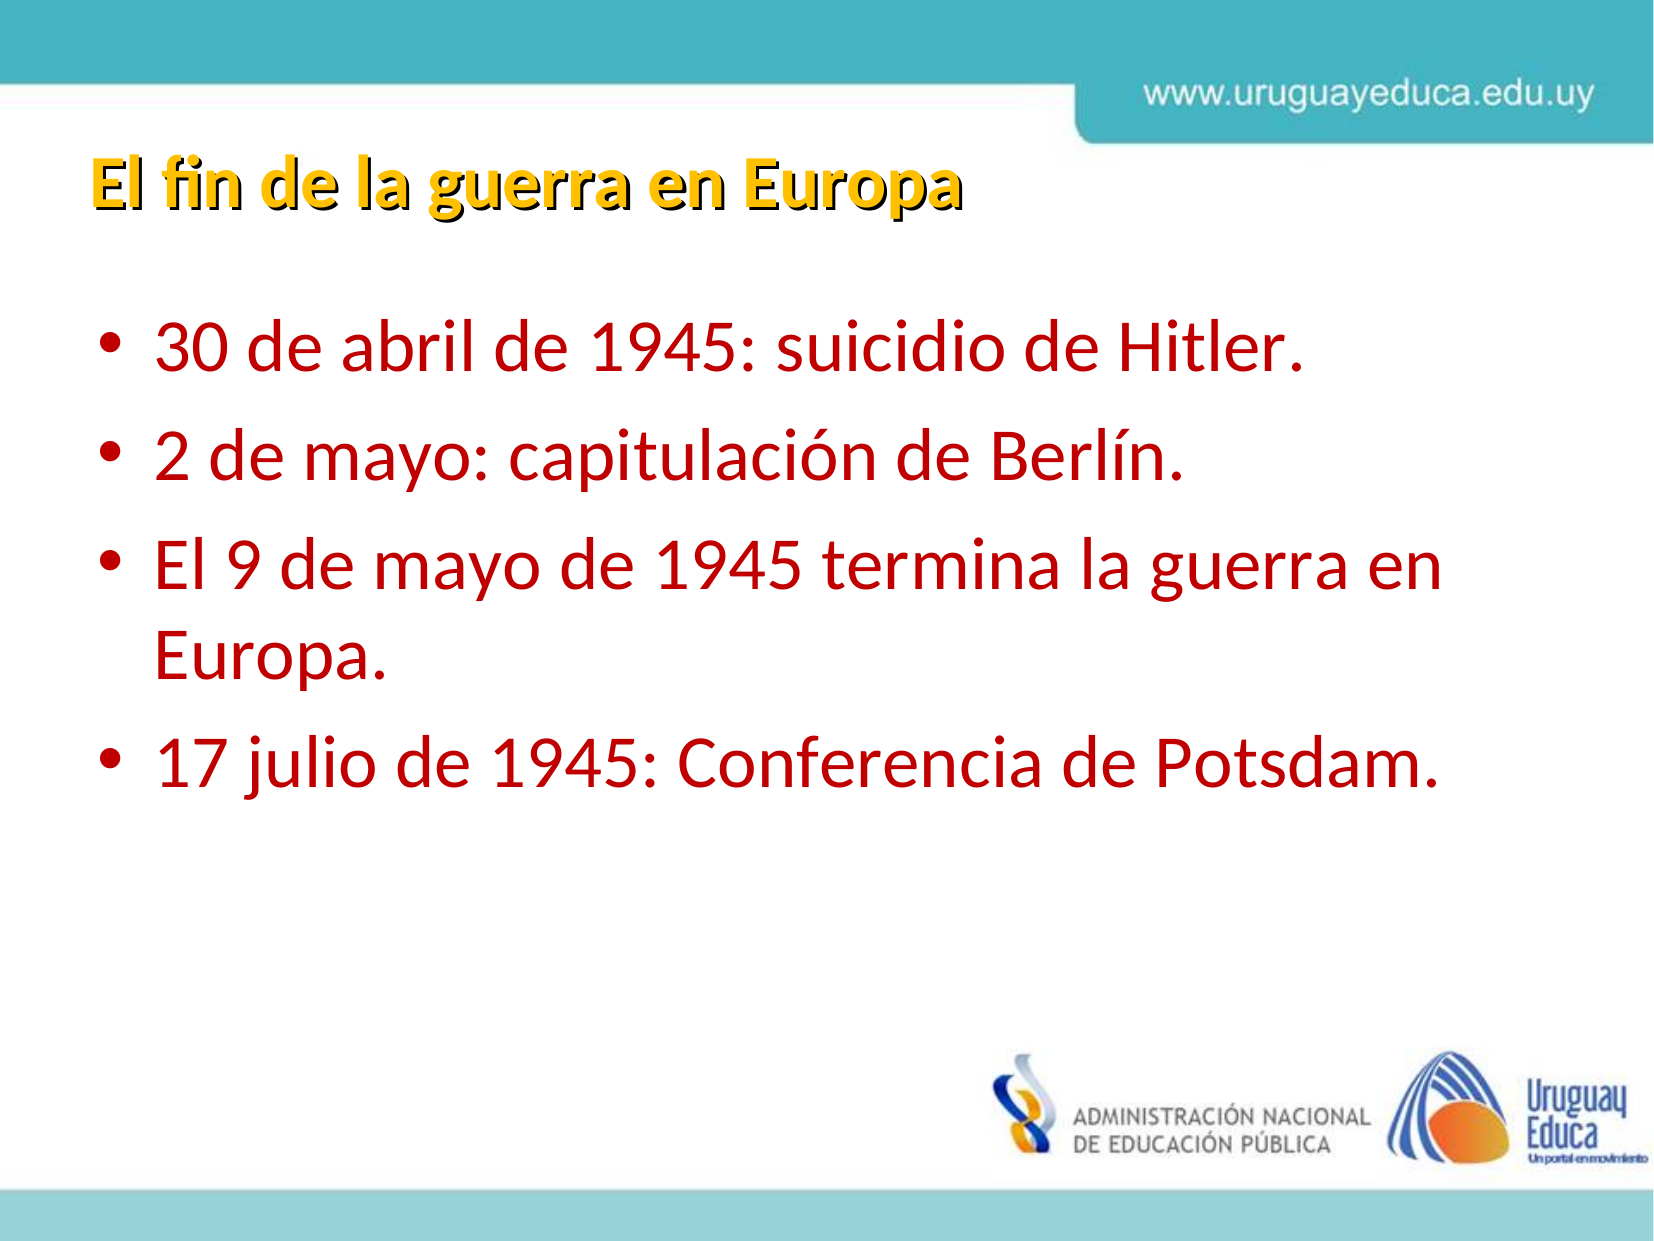

# El fin de la guerra en Europa
30 de abril de 1945: suicidio de Hitler.
2 de mayo: capitulación de Berlín.
El 9 de mayo de 1945 termina la guerra en Europa.
17 julio de 1945: Conferencia de Potsdam.